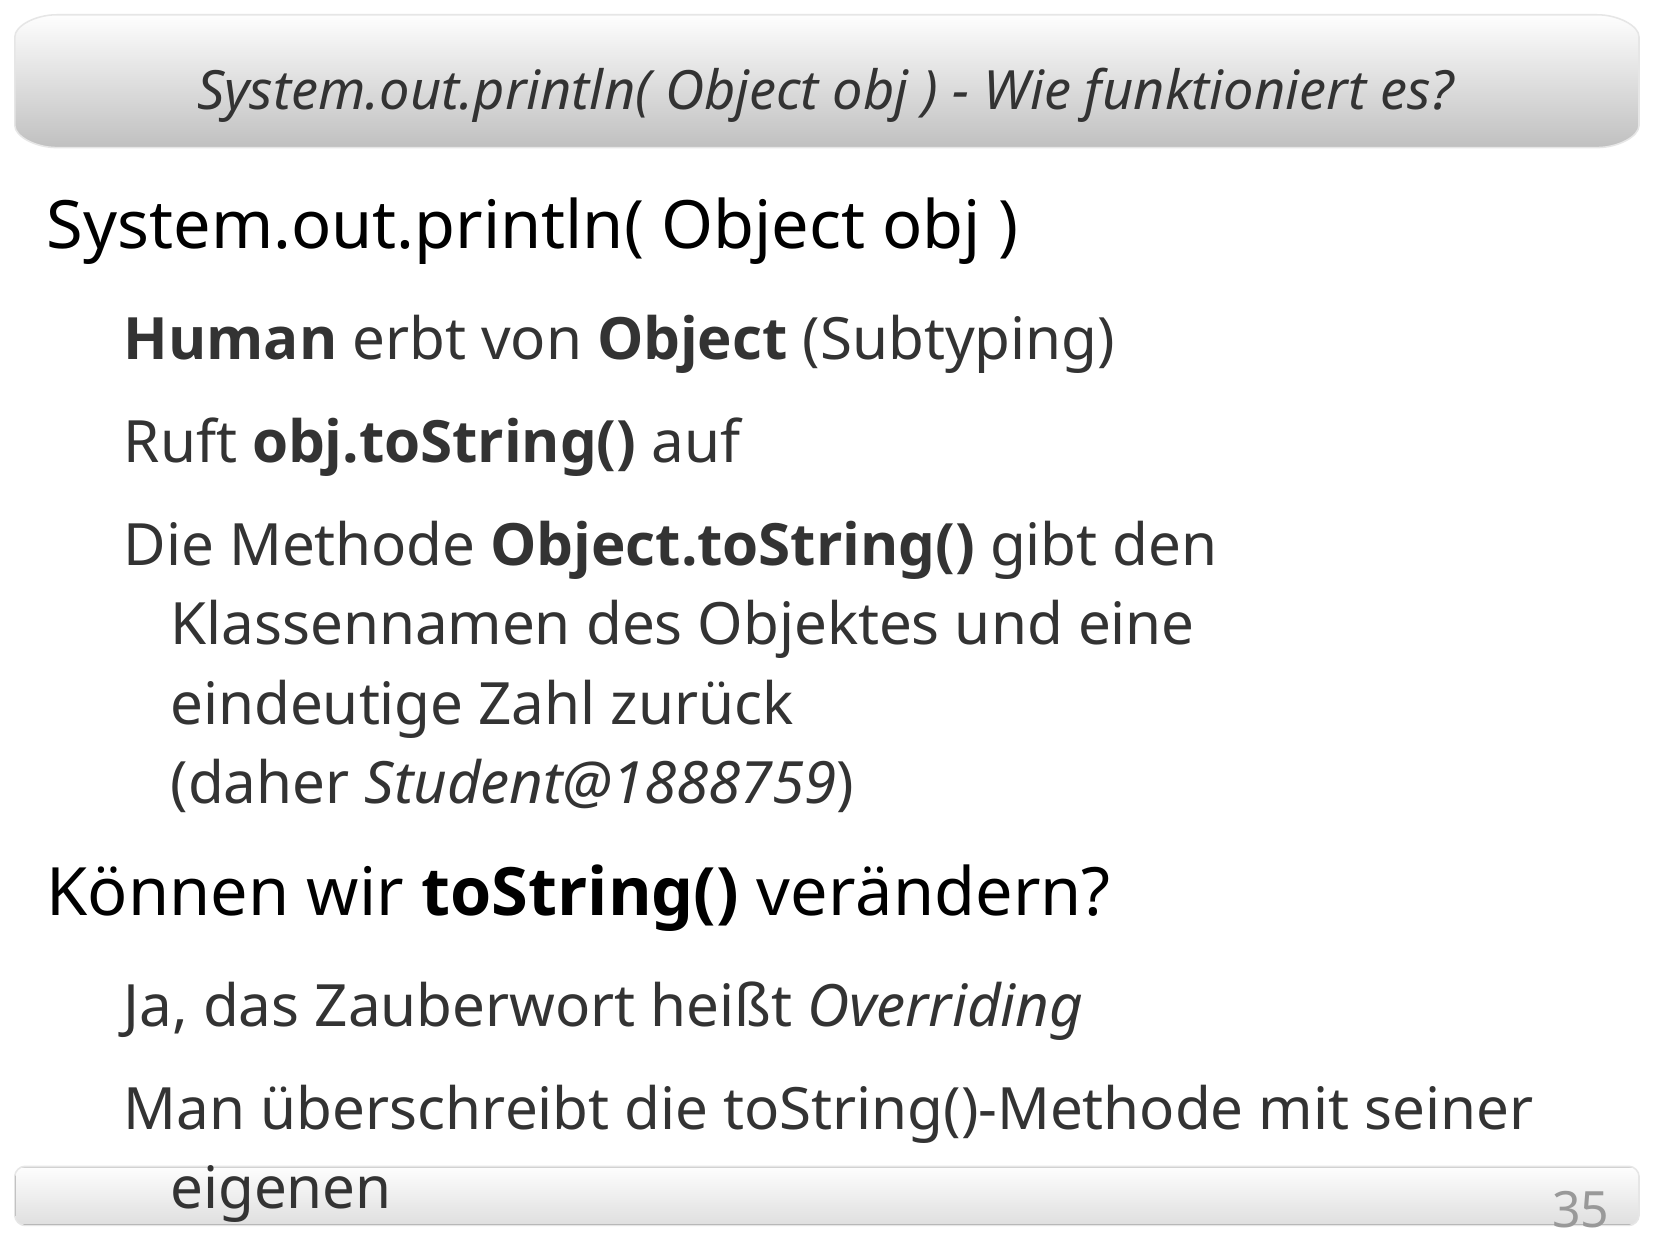

# System.out.println( Object obj ) - Wie funktioniert es?
System.out.println( Object obj )
Human erbt von Object (Subtyping)
Ruft obj.toString() auf
Die Methode Object.toString() gibt den Klassennamen des Objektes und eine
eindeutige Zahl zurück
(daher Student@1888759)
Können wir toString() verändern?
Ja, das Zauberwort heißt Overriding
Man überschreibt die toString()-Methode mit seiner eigenen